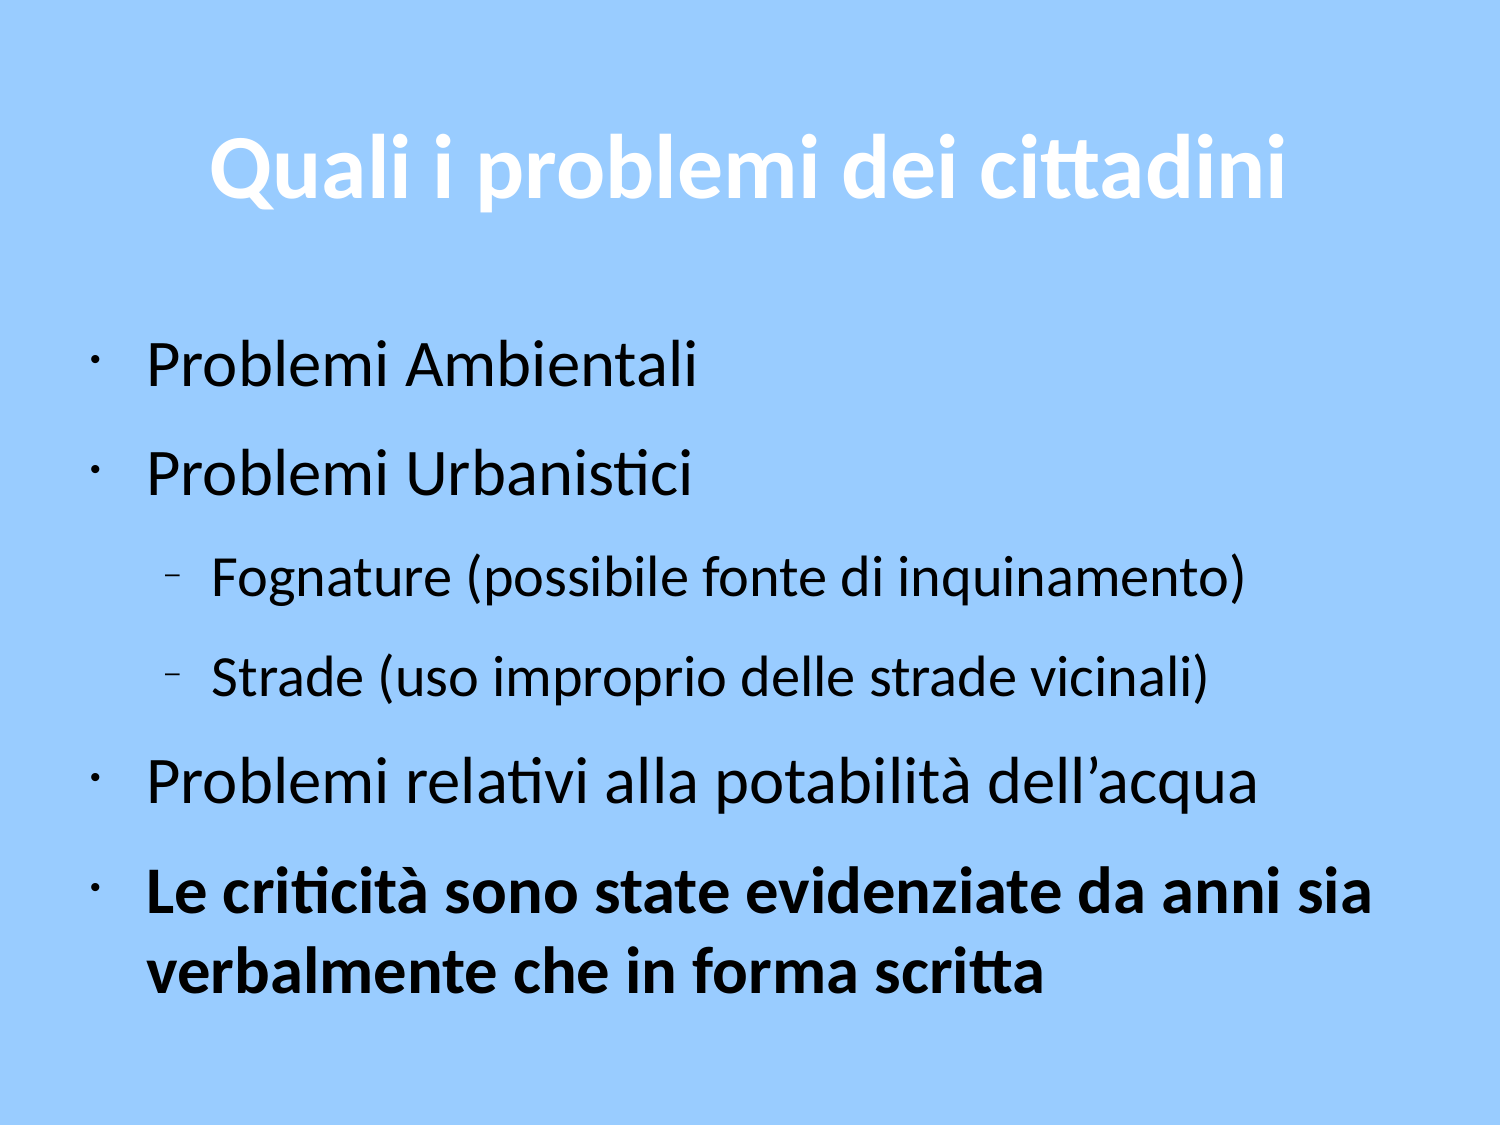

# Quali i problemi dei cittadini
Problemi Ambientali
Problemi Urbanistici
Fognature (possibile fonte di inquinamento)
Strade (uso improprio delle strade vicinali)
Problemi relativi alla potabilità dell’acqua
Le criticità sono state evidenziate da anni sia verbalmente che in forma scritta